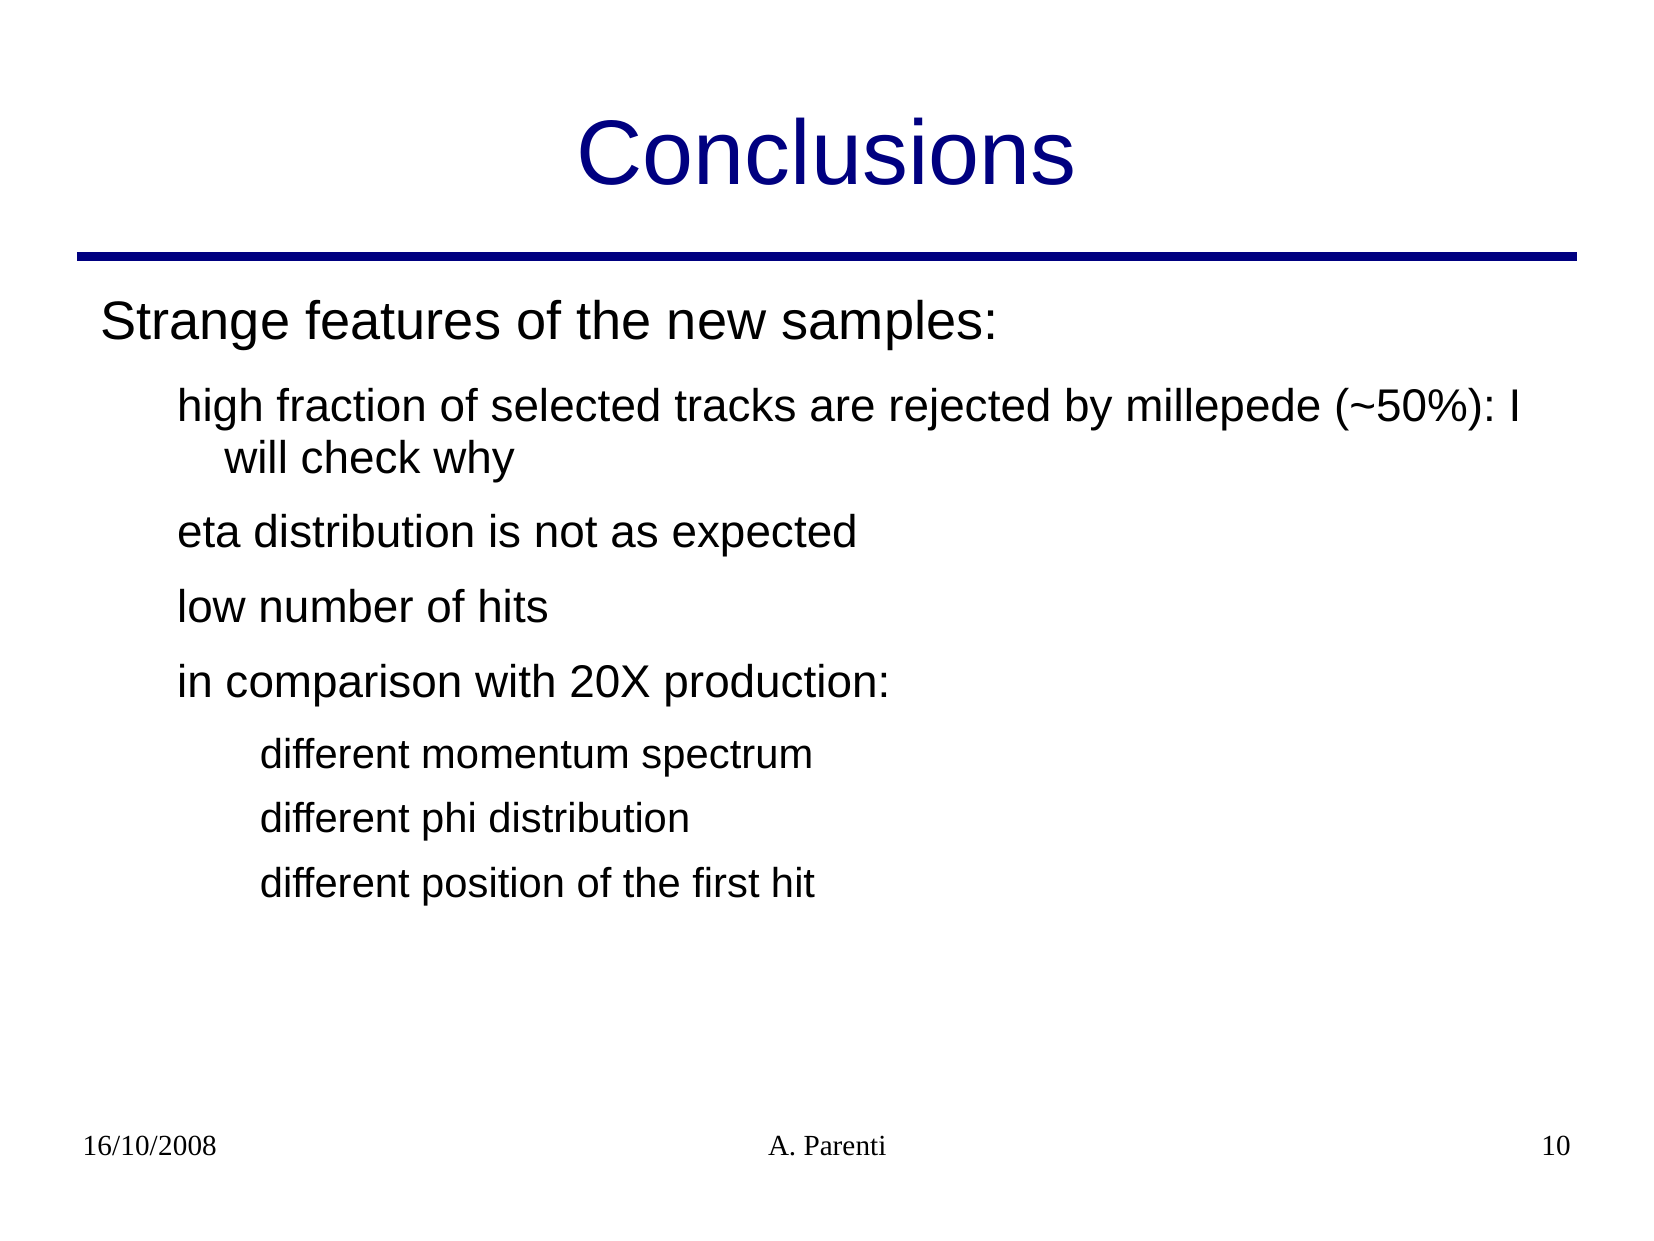

# Conclusions
Strange features of the new samples:
high fraction of selected tracks are rejected by millepede (~50%): I will check why
eta distribution is not as expected
low number of hits
in comparison with 20X production:
different momentum spectrum
different phi distribution
different position of the first hit
10